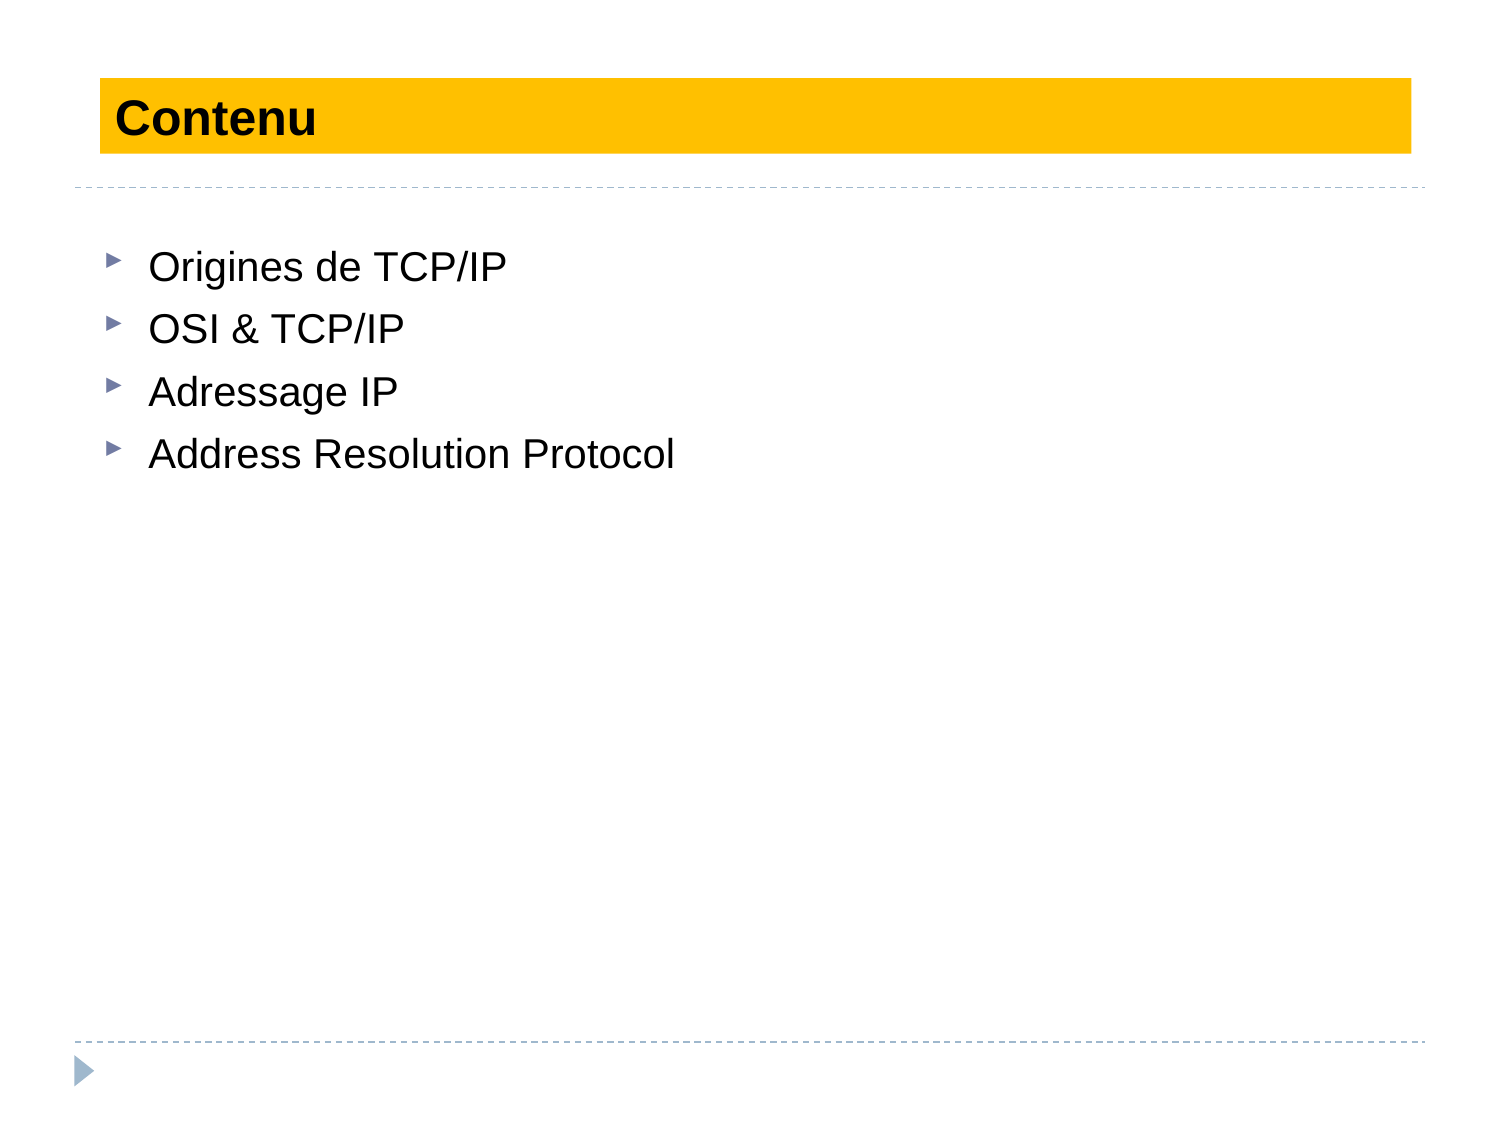

Contenu
# Origines de TCP/IP
OSI & TCP/IP
Adressage IP
Address Resolution Protocol